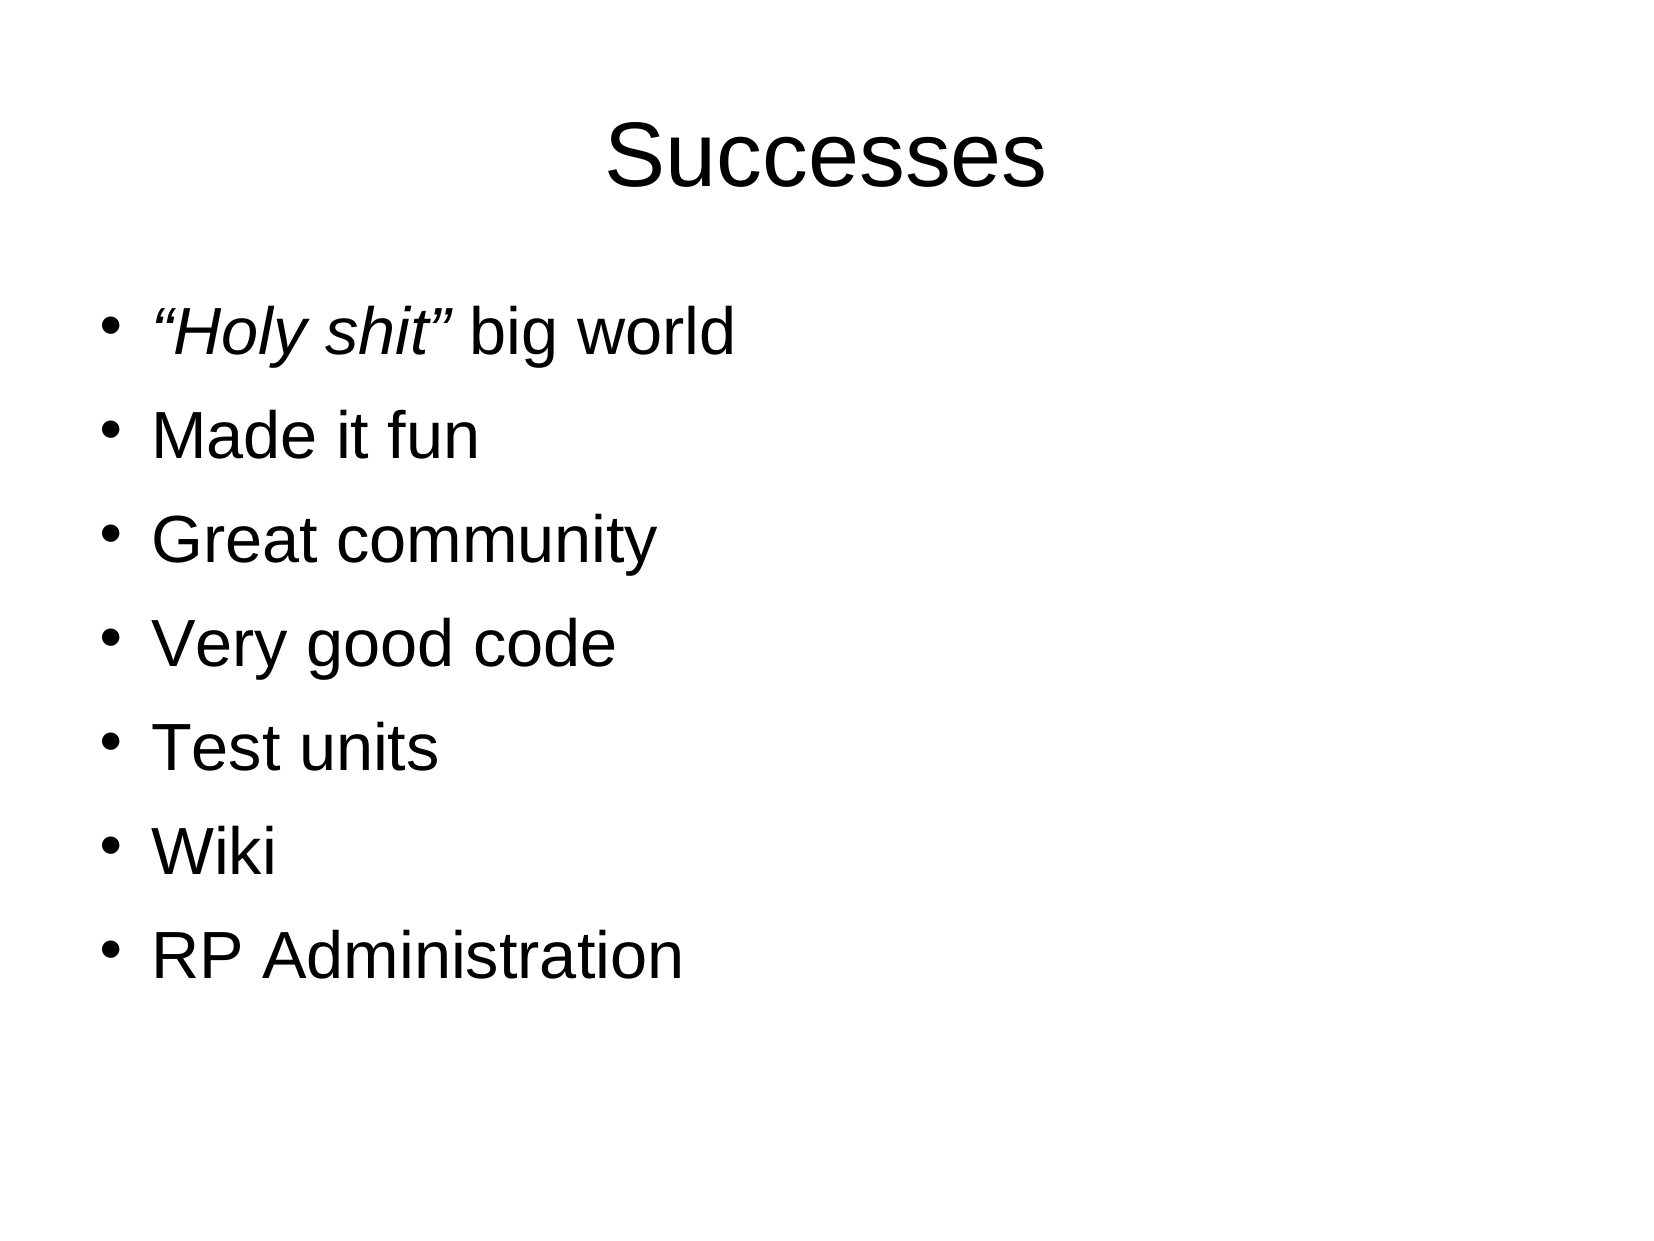

# Successes
“Holy shit” big world
Made it fun
Great community
Very good code
Test units
Wiki
RP Administration